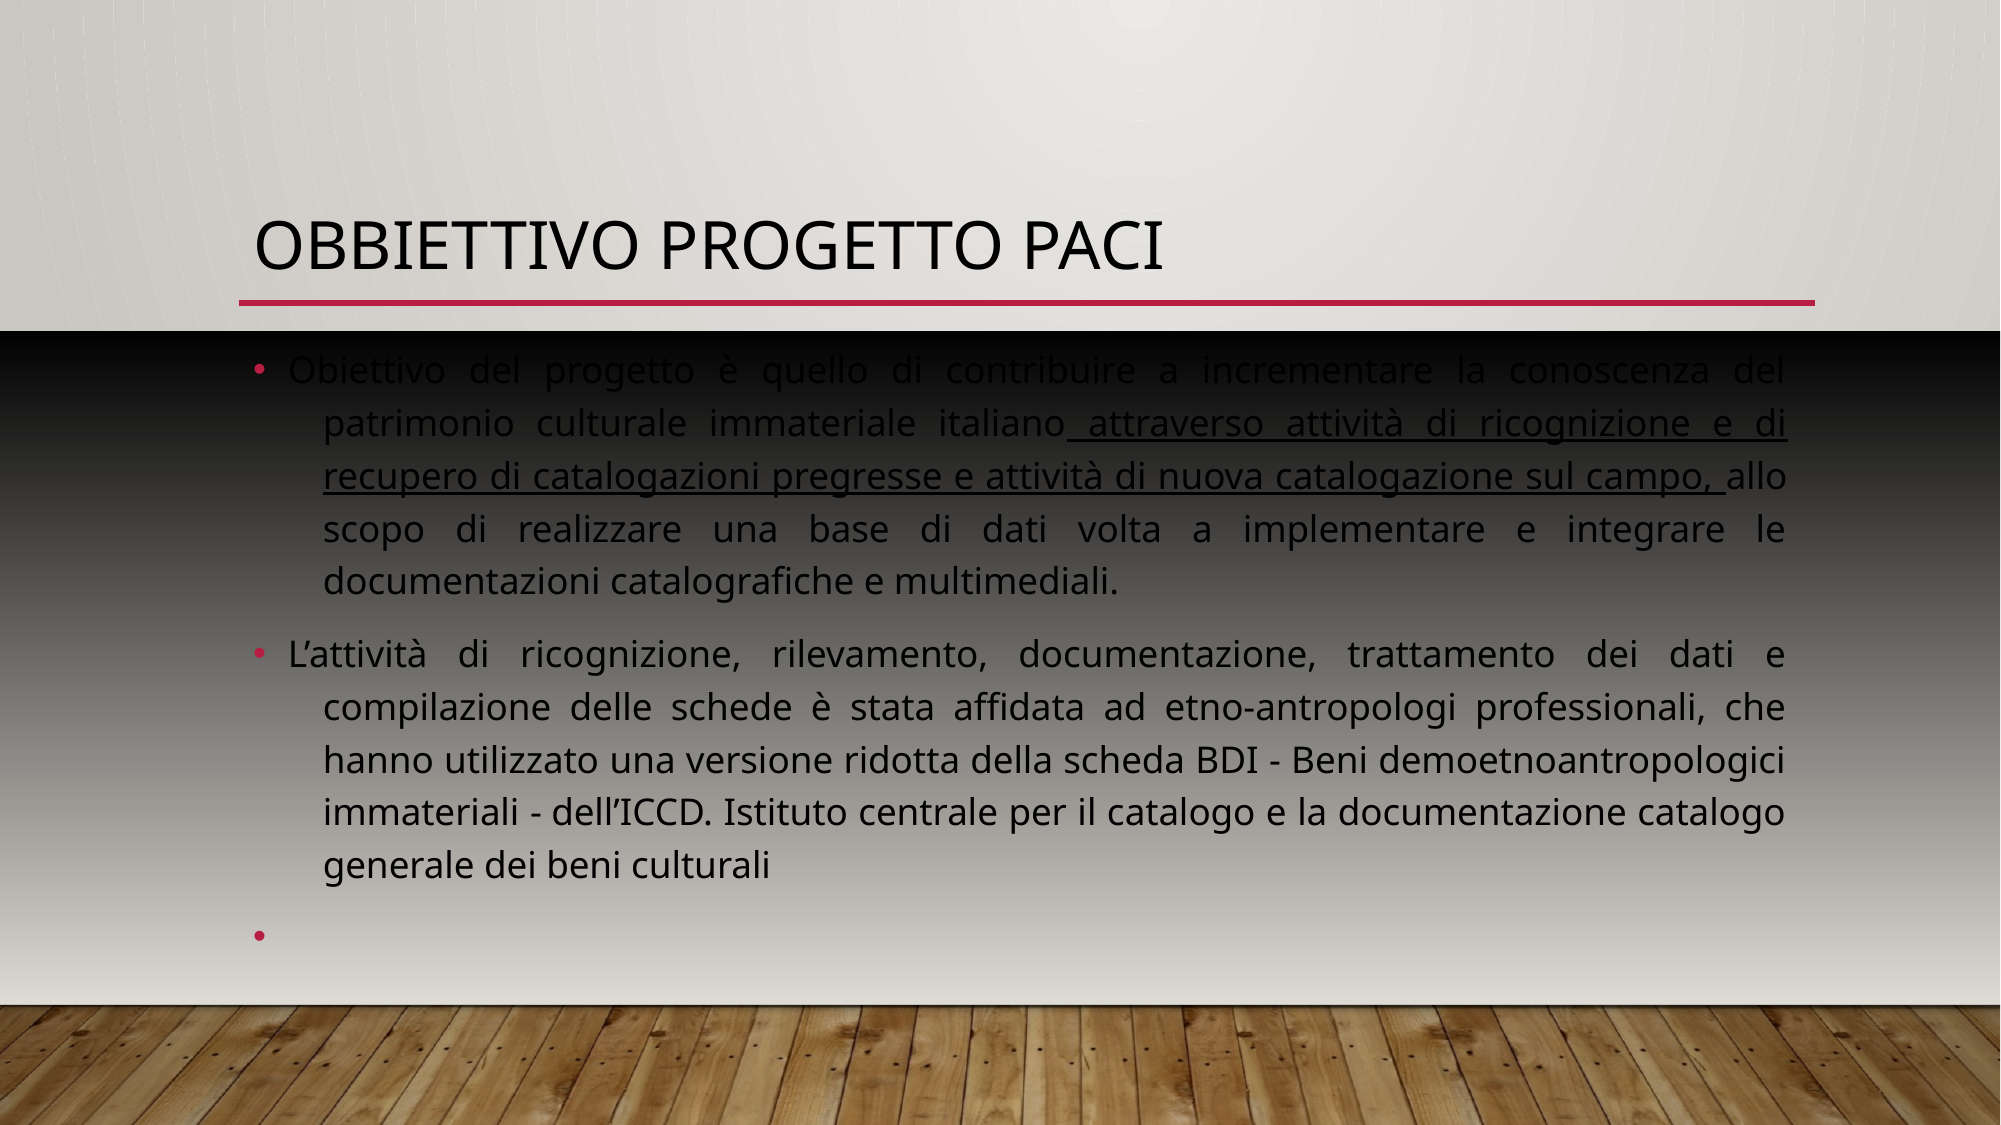

# Obbiettivo progetto paci
Obiettivo del progetto è quello di contribuire a incrementare la conoscenza del patrimonio culturale immateriale italiano attraverso attività di ricognizione e di recupero di catalogazioni pregresse e attività di nuova catalogazione sul campo, allo scopo di realizzare una base di dati volta a implementare e integrare le documentazioni catalografiche e multimediali.
L’attività di ricognizione, rilevamento, documentazione, trattamento dei dati e compilazione delle schede è stata affidata ad etno-antropologi professionali, che hanno utilizzato una versione ridotta della scheda BDI - Beni demoetnoantropologici immateriali - dell’ICCD. Istituto centrale per il catalogo e la documentazione catalogo generale dei beni culturali